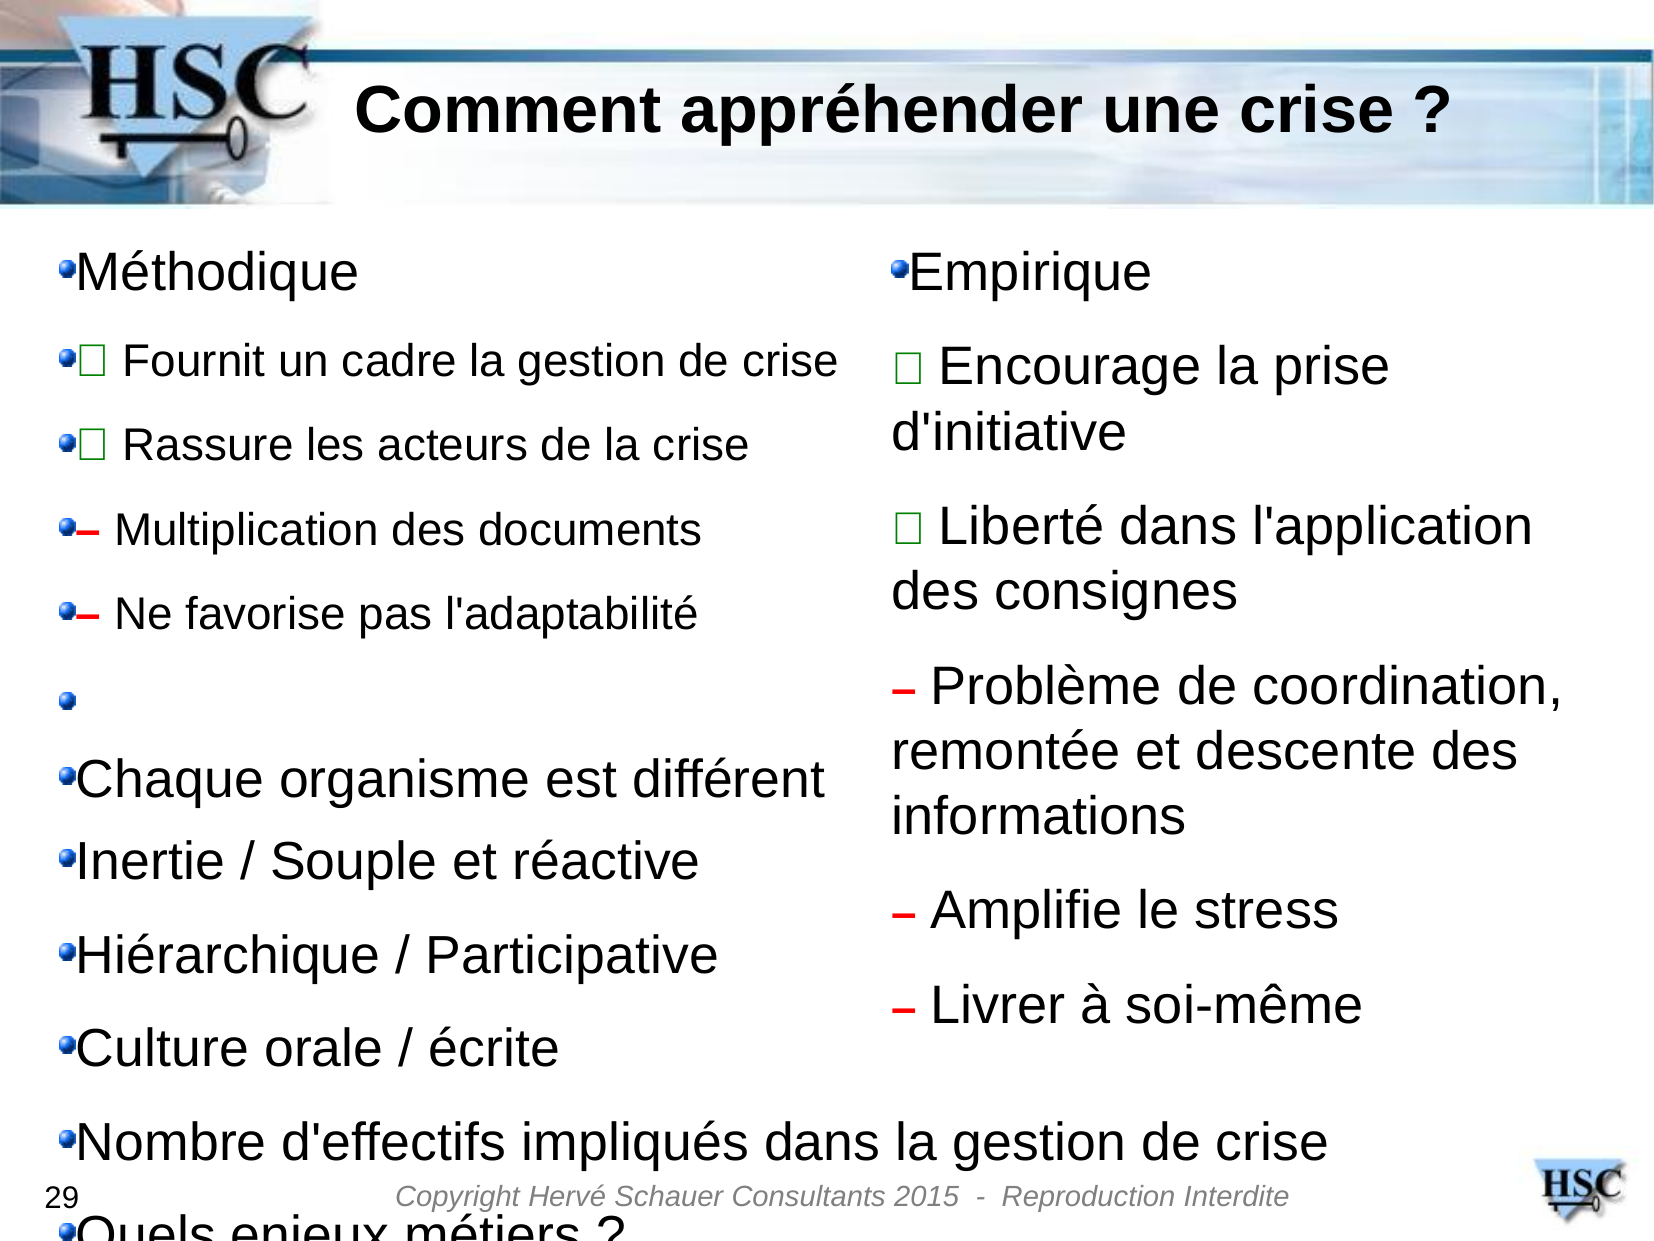

# Comment appréhender une crise ?
Méthodique
 Fournit un cadre la gestion de crise
 Rassure les acteurs de la crise
– Multiplication des documents
– Ne favorise pas l'adaptabilité
Empirique
 Encourage la prise d'initiative
 Liberté dans l'application des consignes
– Problème de coordination, remontée et descente des informations
– Amplifie le stress
– Livrer à soi-même
Chaque organisme est différent
Inertie / Souple et réactive
Hiérarchique / Participative
Culture orale / écrite
Nombre d'effectifs impliqués dans la gestion de crise
Quels enjeux métiers ?